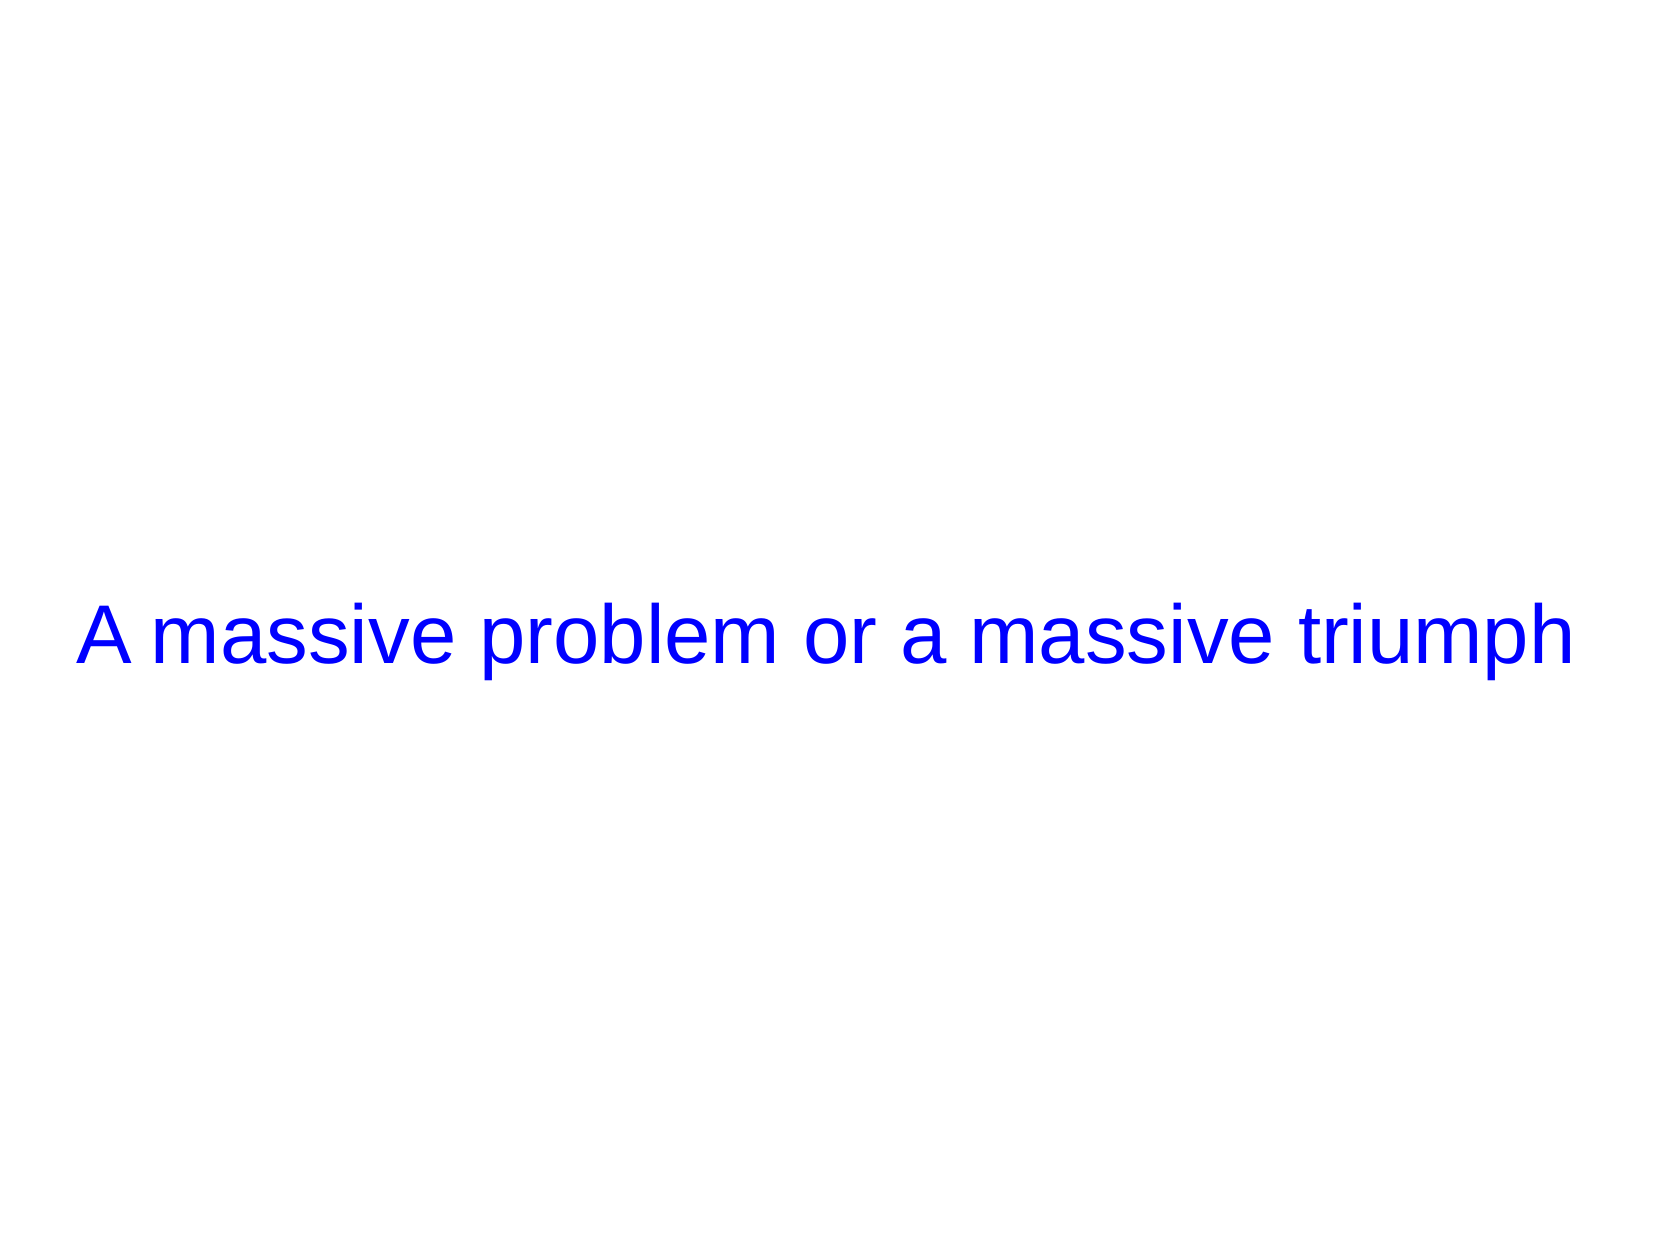

# A massive problem or a massive triumph